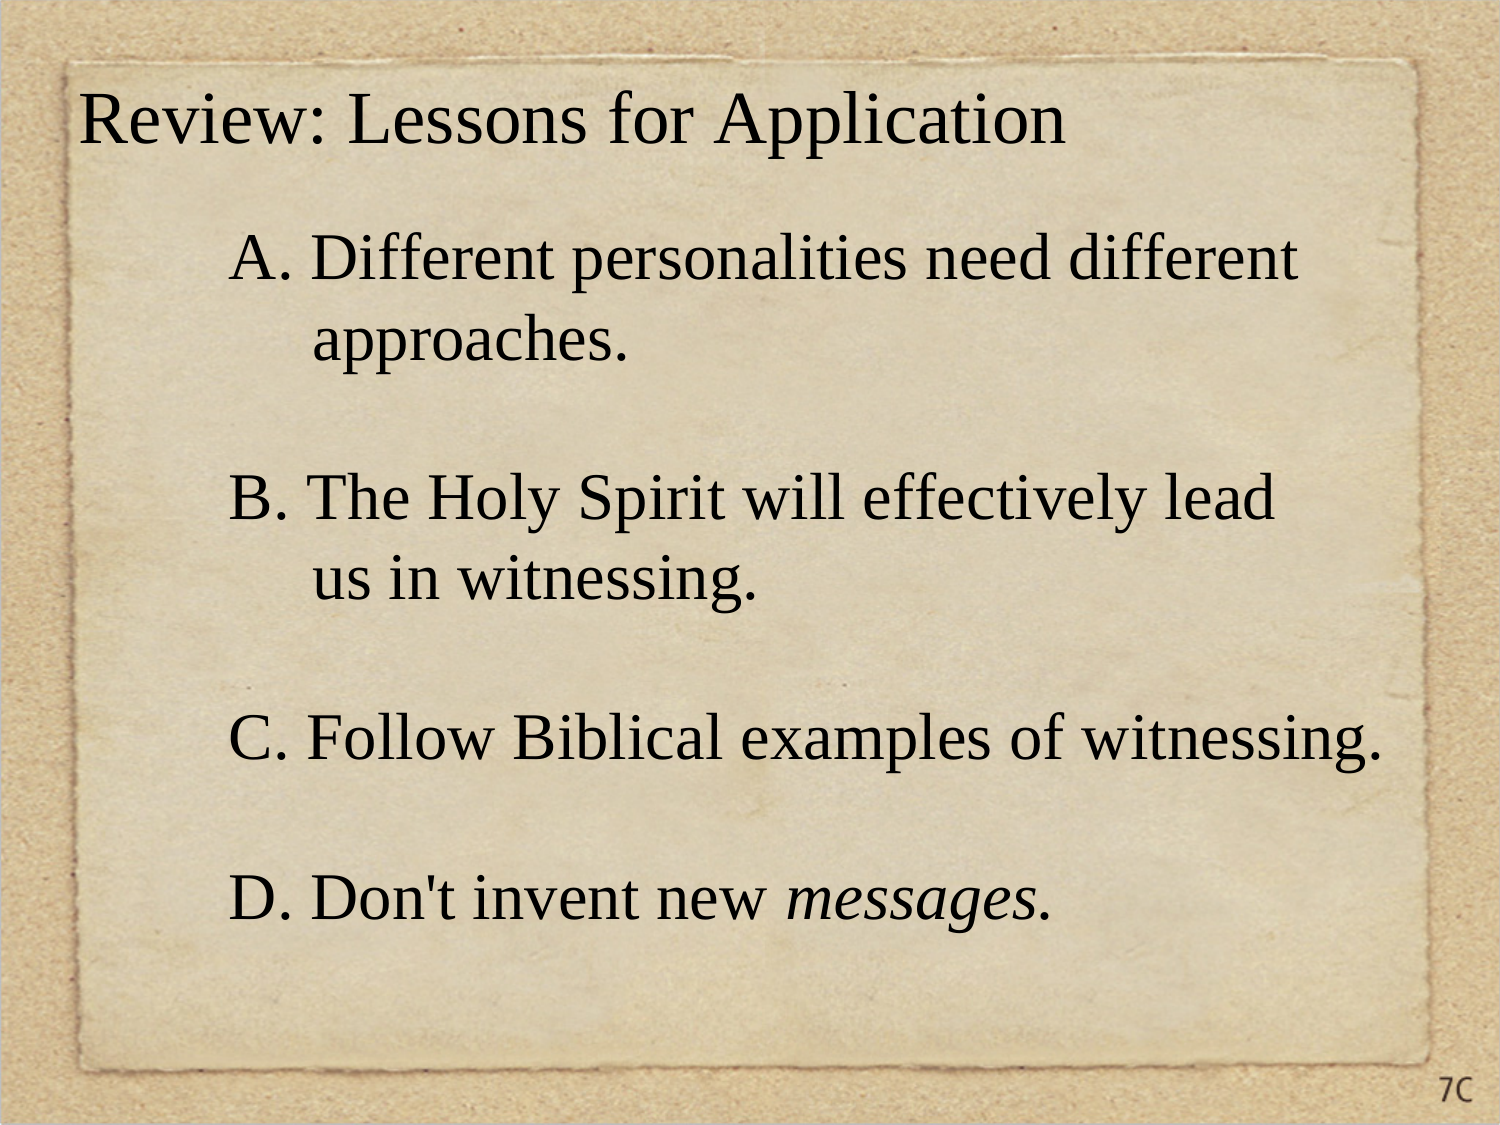

Review: Lessons for Application
	A. Different personalities need different 	 approaches.
	B. The Holy Spirit will effectively lead 	 us in witnessing.
	C. Follow Biblical examples of witnessing.
	D. Don't invent new messages.